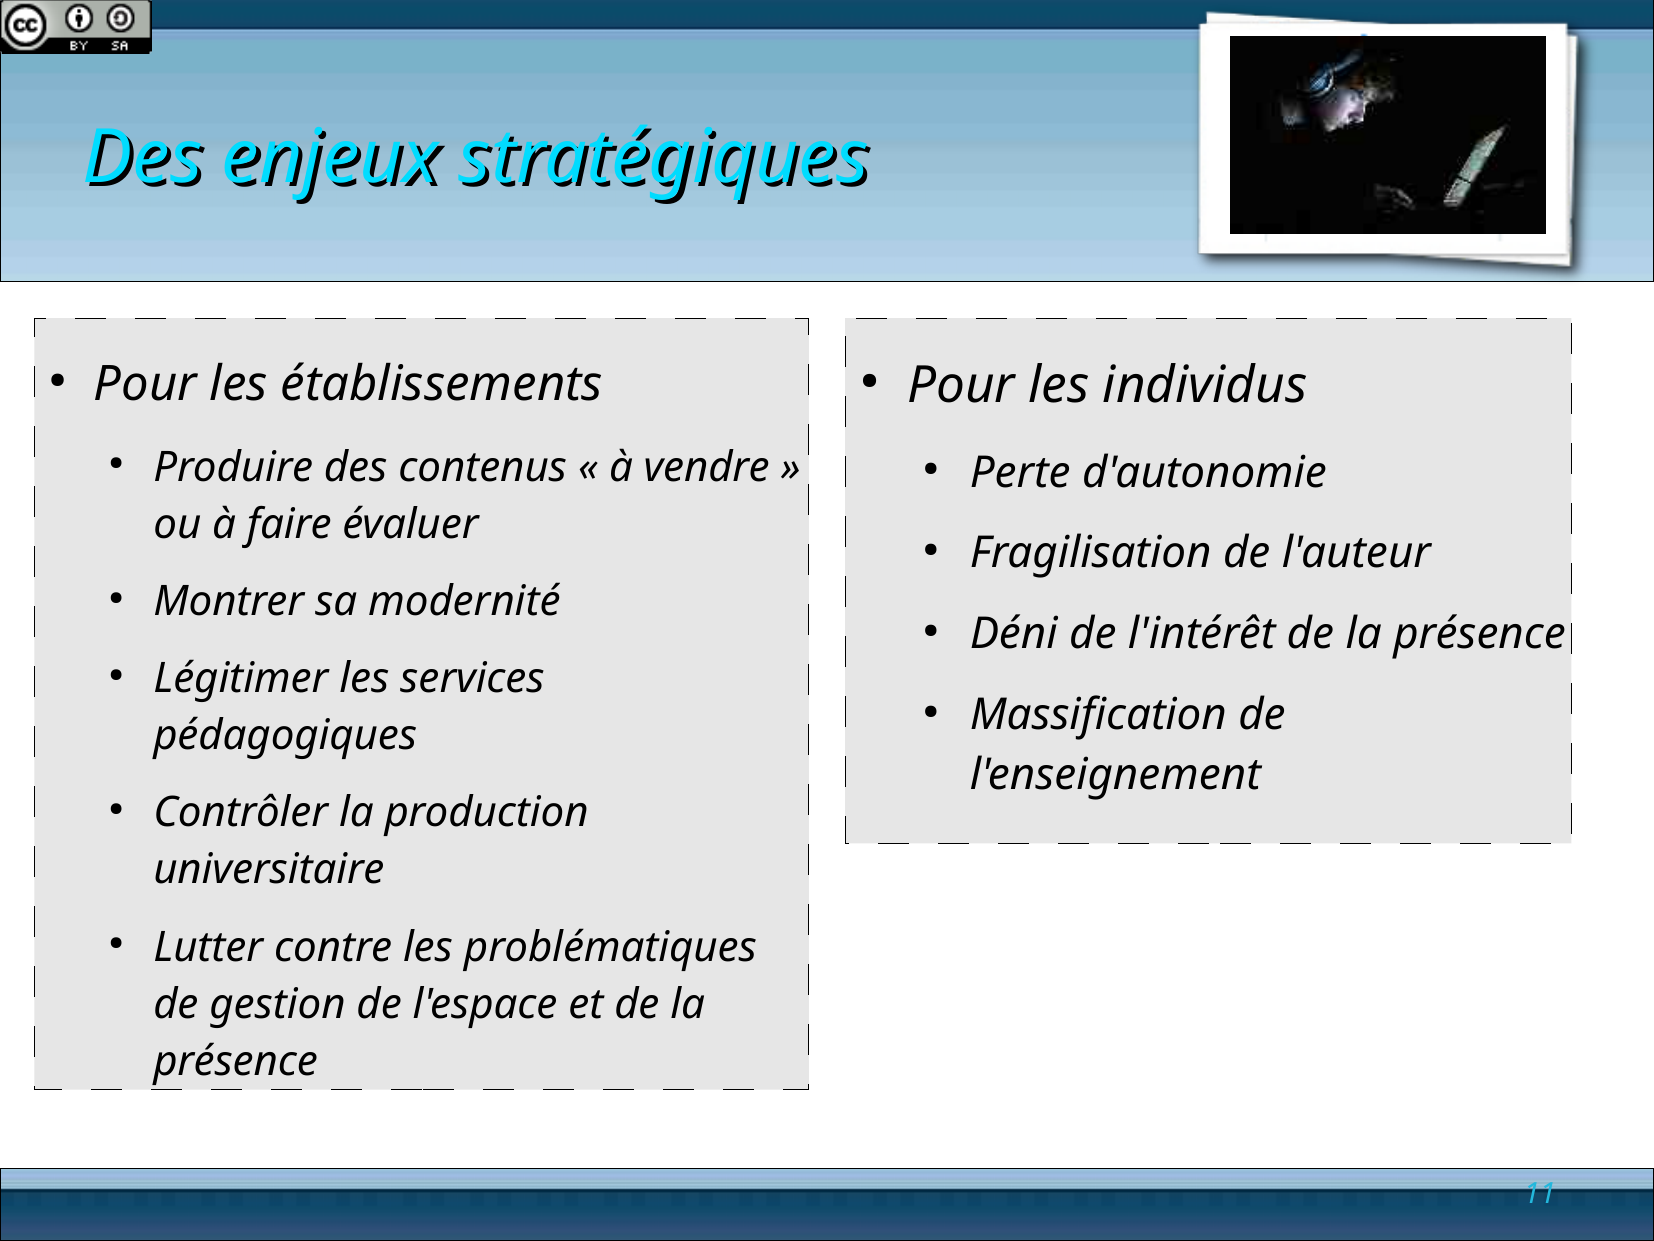

# Des enjeux stratégiques
Pour les établissements
Produire des contenus « à vendre » ou à faire évaluer
Montrer sa modernité
Légitimer les services pédagogiques
Contrôler la production universitaire
Lutter contre les problématiques de gestion de l'espace et de la présence
Pour les individus
Perte d'autonomie
Fragilisation de l'auteur
Déni de l'intérêt de la présence
Massification de l'enseignement